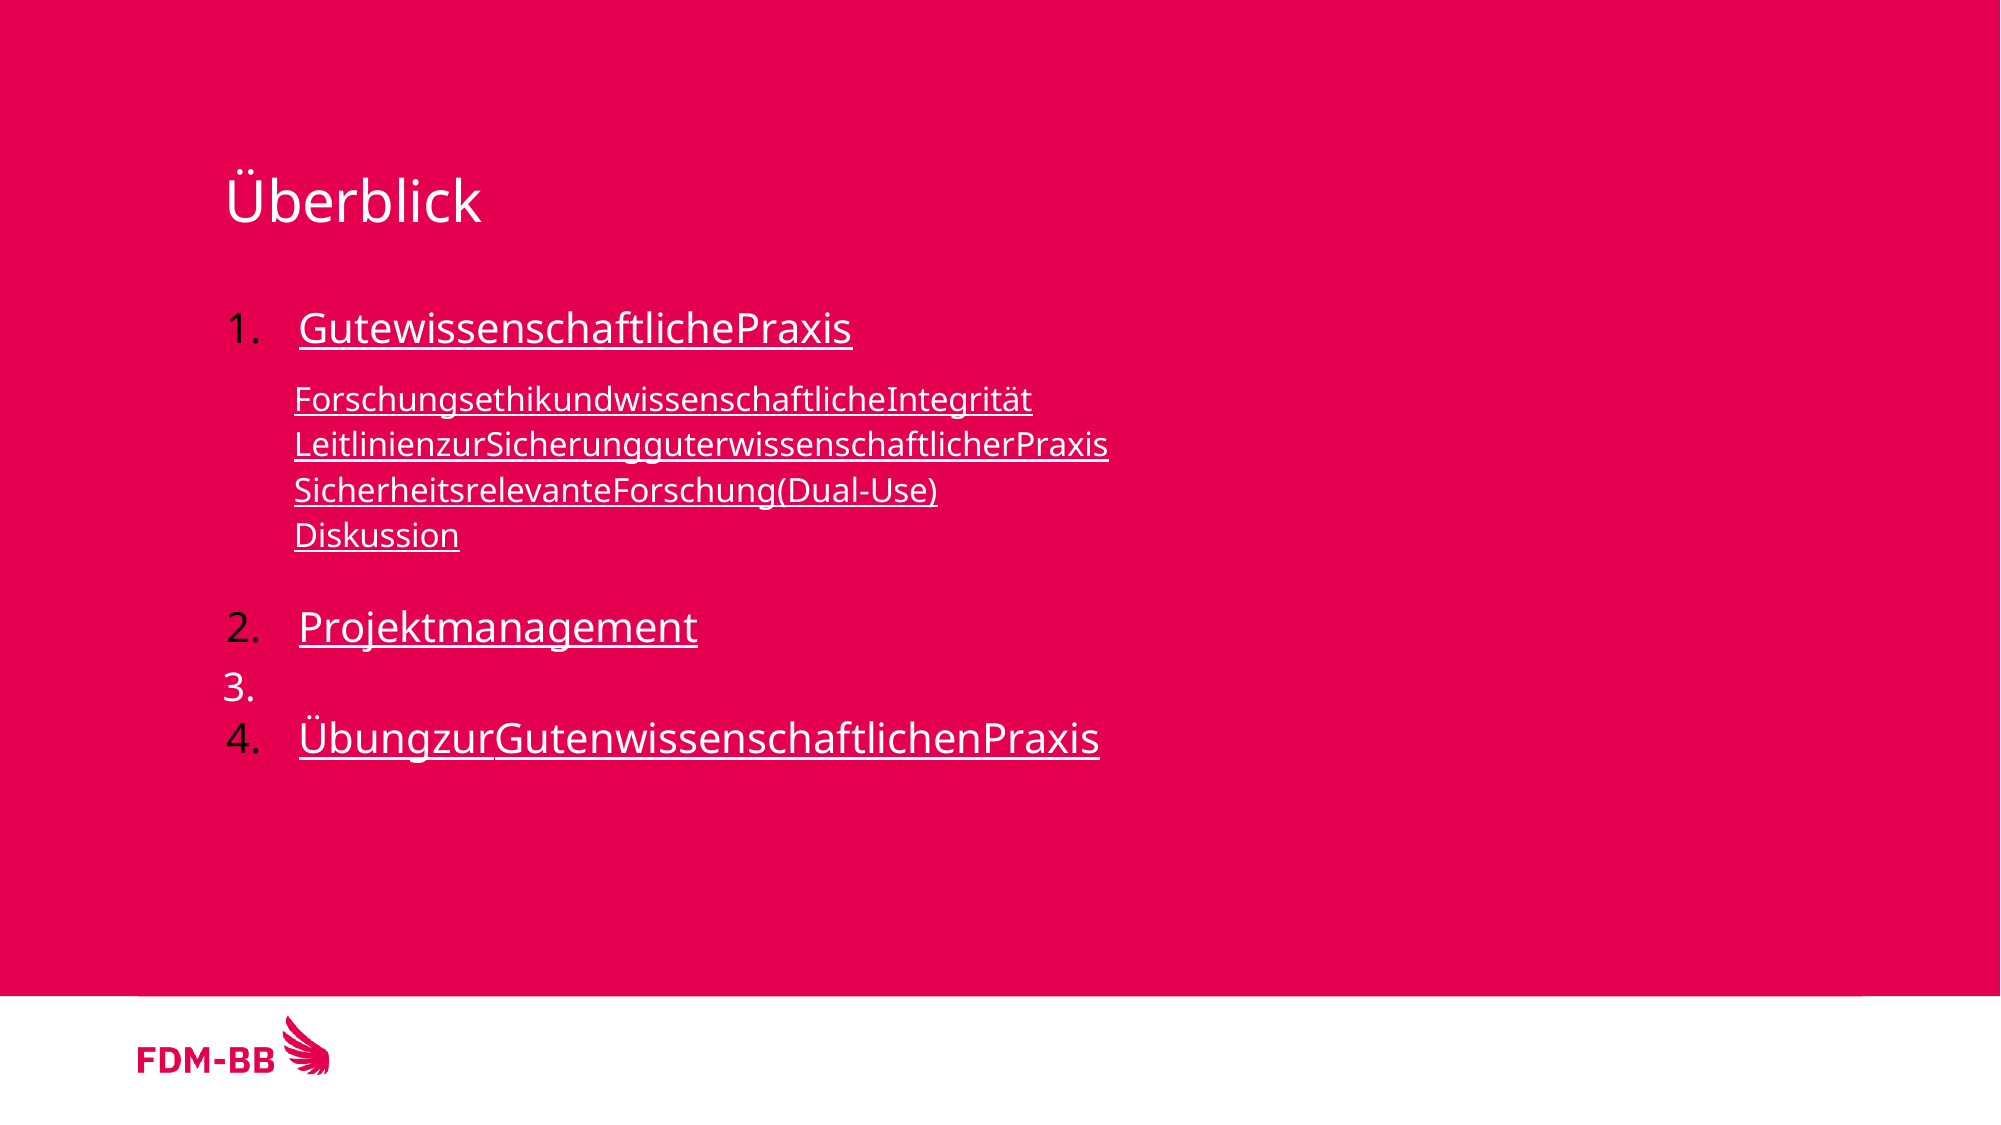

# Überblick
GutewissenschaftlichePraxis
ForschungsethikundwissenschaftlicheIntegrität LeitlinienzurSicherungguterwissenschaftlicherPraxis SicherheitsrelevanteForschung(Dual-Use)
Diskussion
Projektmanagement
ÜbungzurGutenwissenschaftlichenPraxis